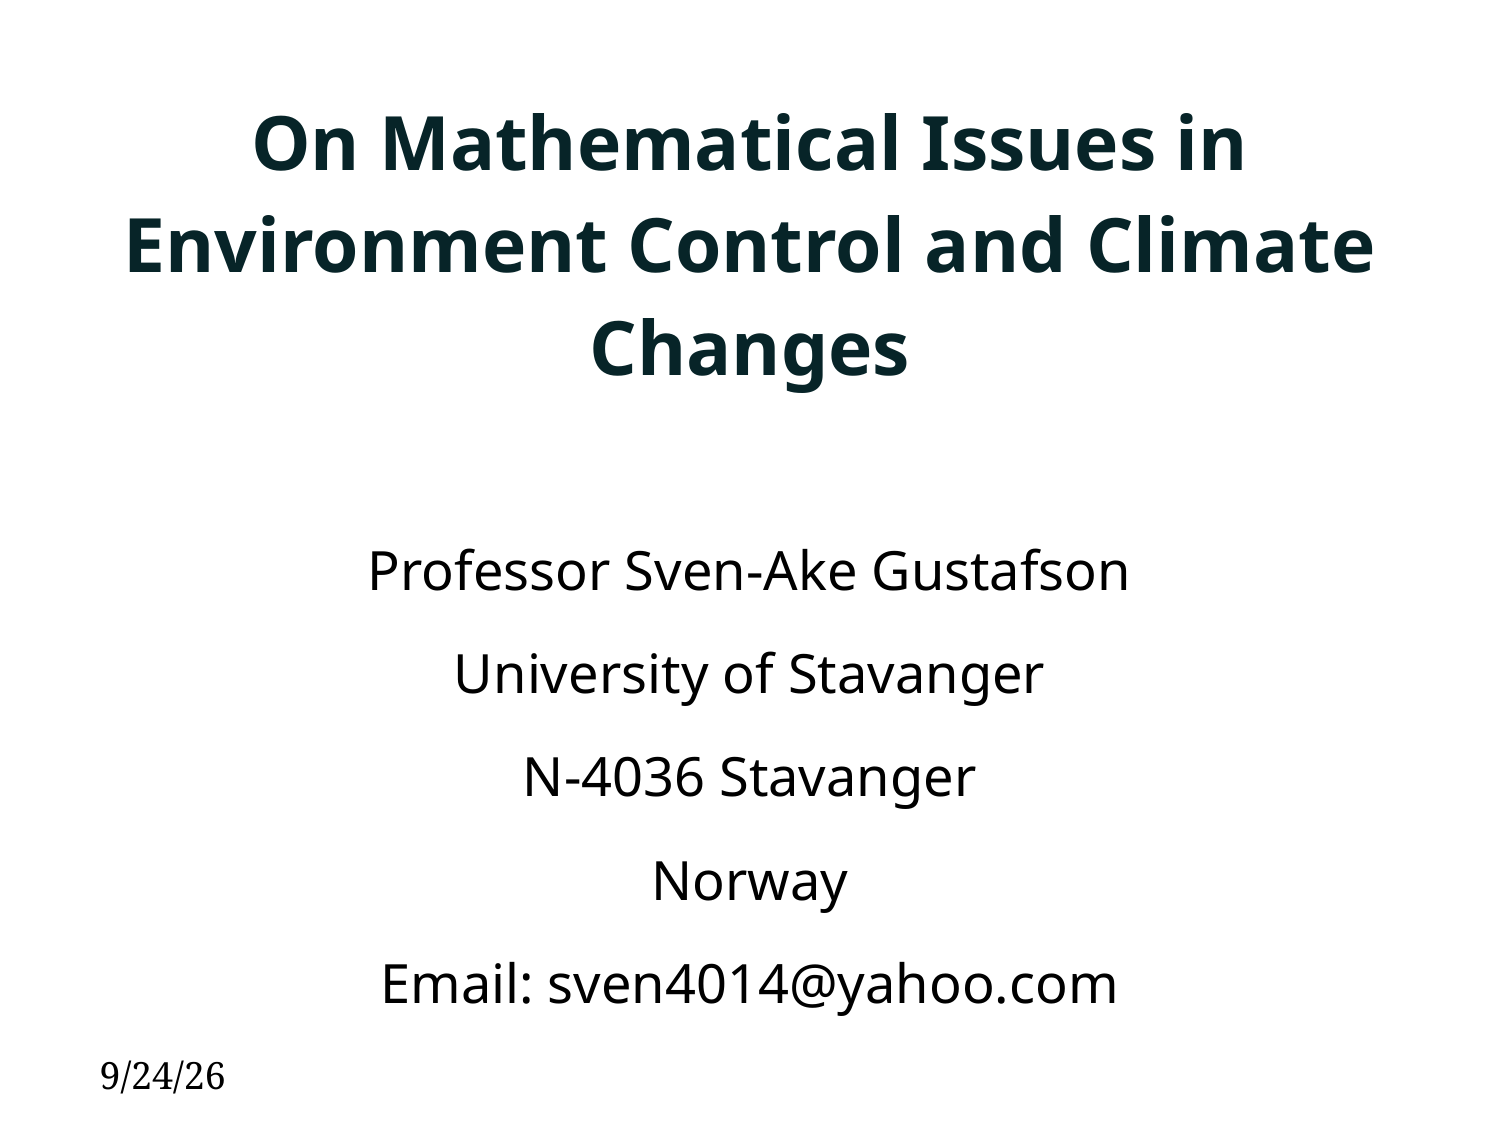

# On Mathematical Issues in Environment Control and Climate Changes
Professor Sven-Ake Gustafson
University of Stavanger
N-4036 Stavanger
Norway
Email: sven4014@yahoo.com